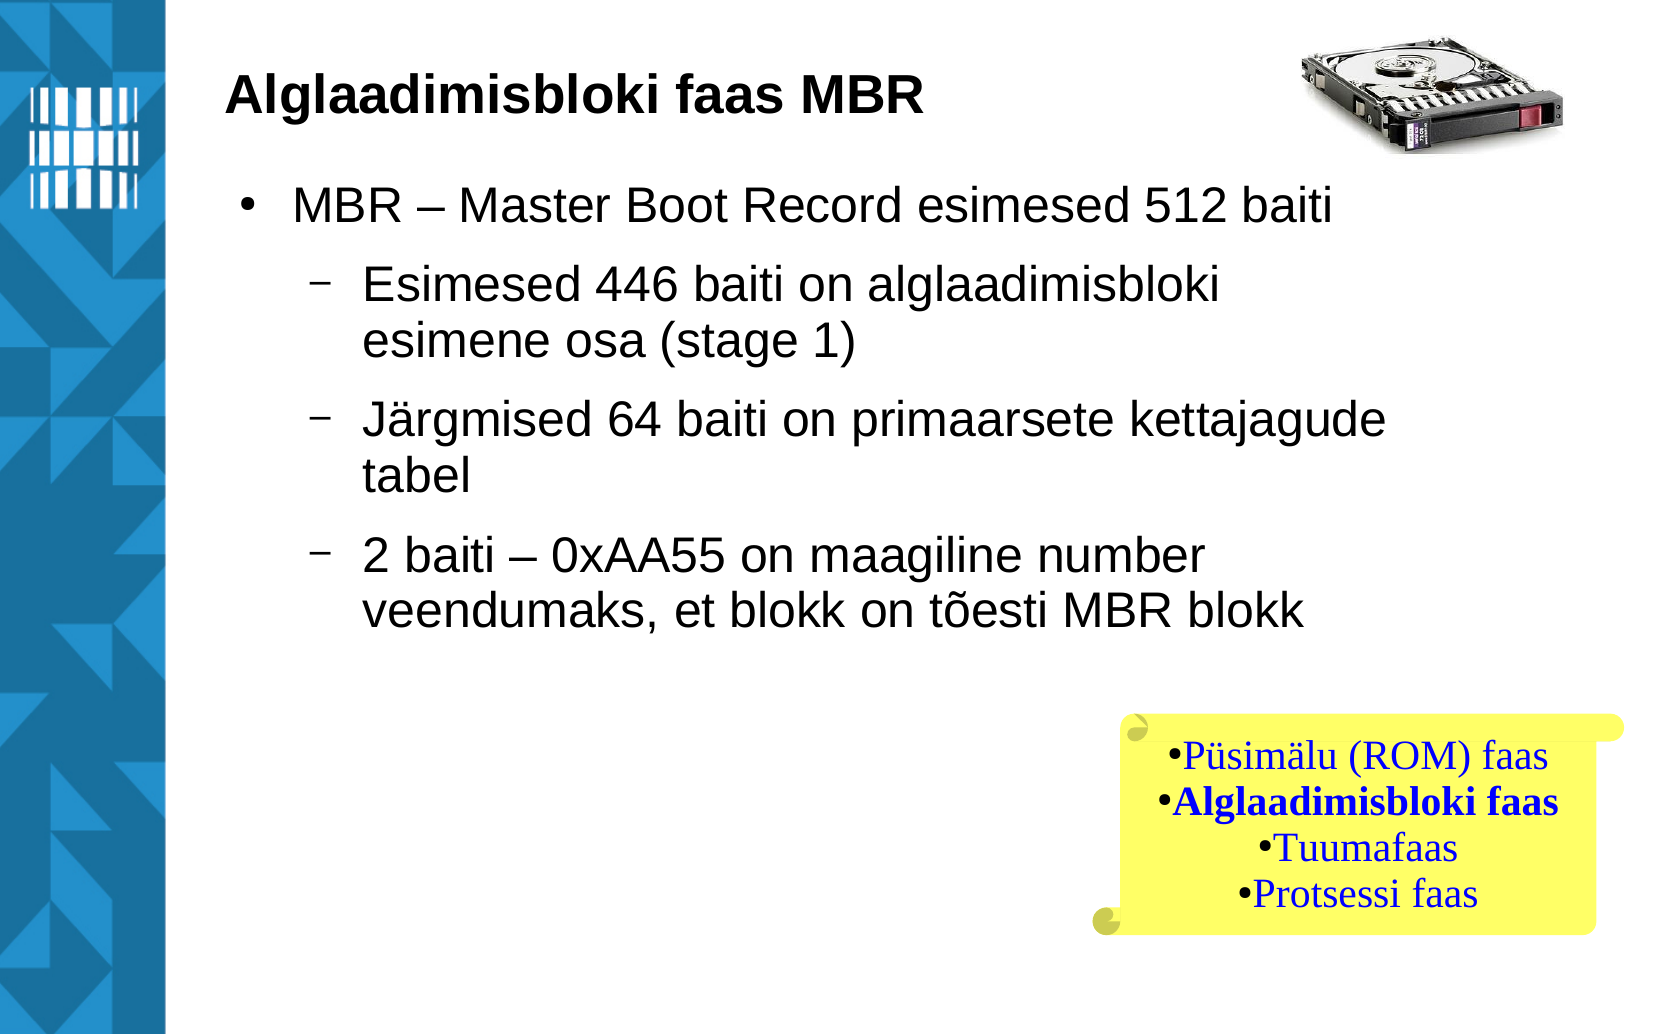

# Alglaadimisbloki faas MBR
MBR – Master Boot Record esimesed 512 baiti
Esimesed 446 baiti on alglaadimisbloki esimene osa (stage 1)
Järgmised 64 baiti on primaarsete kettajagude tabel
2 baiti – 0xAA55 on maagiline number veendumaks, et blokk on tõesti MBR blokk
Püsimälu (ROM) faas
Alglaadimisbloki faas
Tuumafaas
Protsessi faas